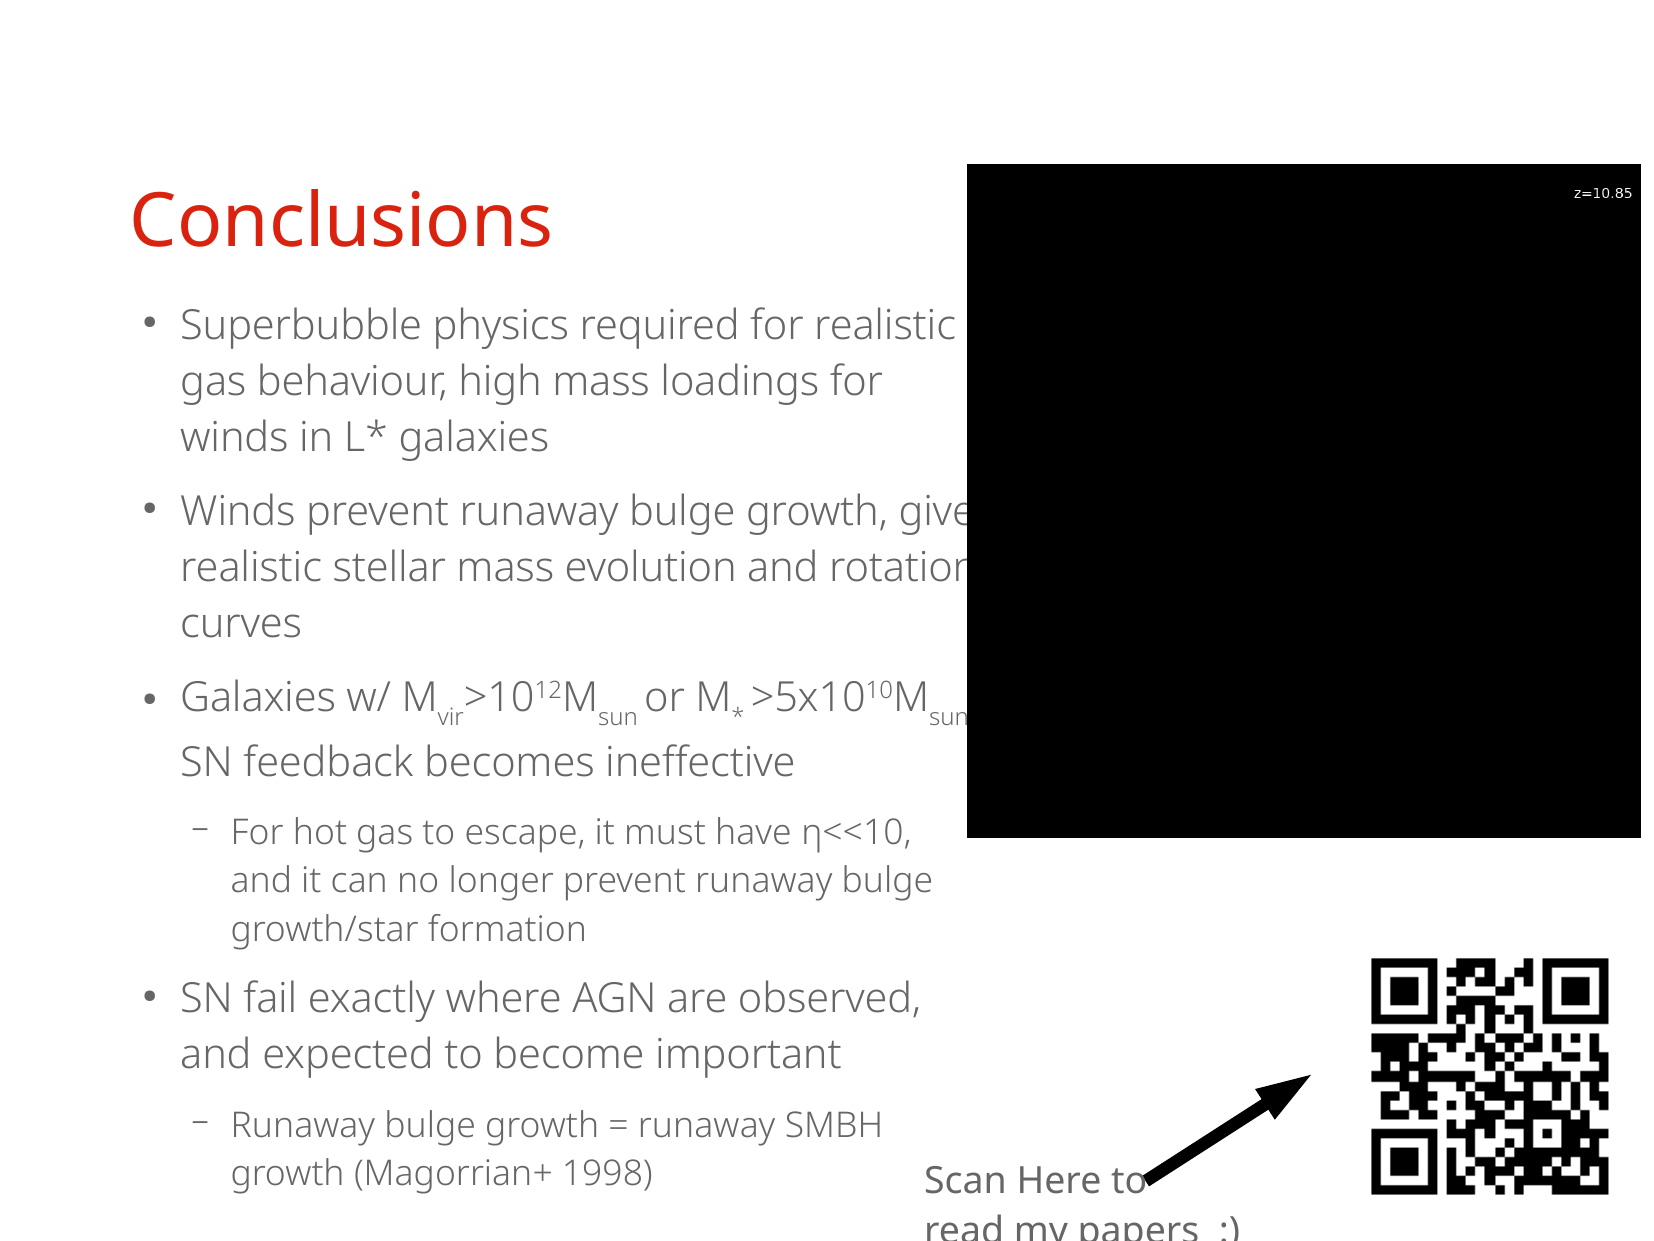

# Conclusions
Superbubble physics required for realistic gas behaviour, high mass loadings for winds in L* galaxies
Winds prevent runaway bulge growth, give realistic stellar mass evolution and rotation curves
Galaxies w/ Mvir>1012Msun or M* >5x1010Msun, SN feedback becomes ineffective
For hot gas to escape, it must have η<<10, and it can no longer prevent runaway bulge growth/star formation
SN fail exactly where AGN are observed, and expected to become important
Runaway bulge growth = runaway SMBH growth (Magorrian+ 1998)
Scan Here to
read my papers :)